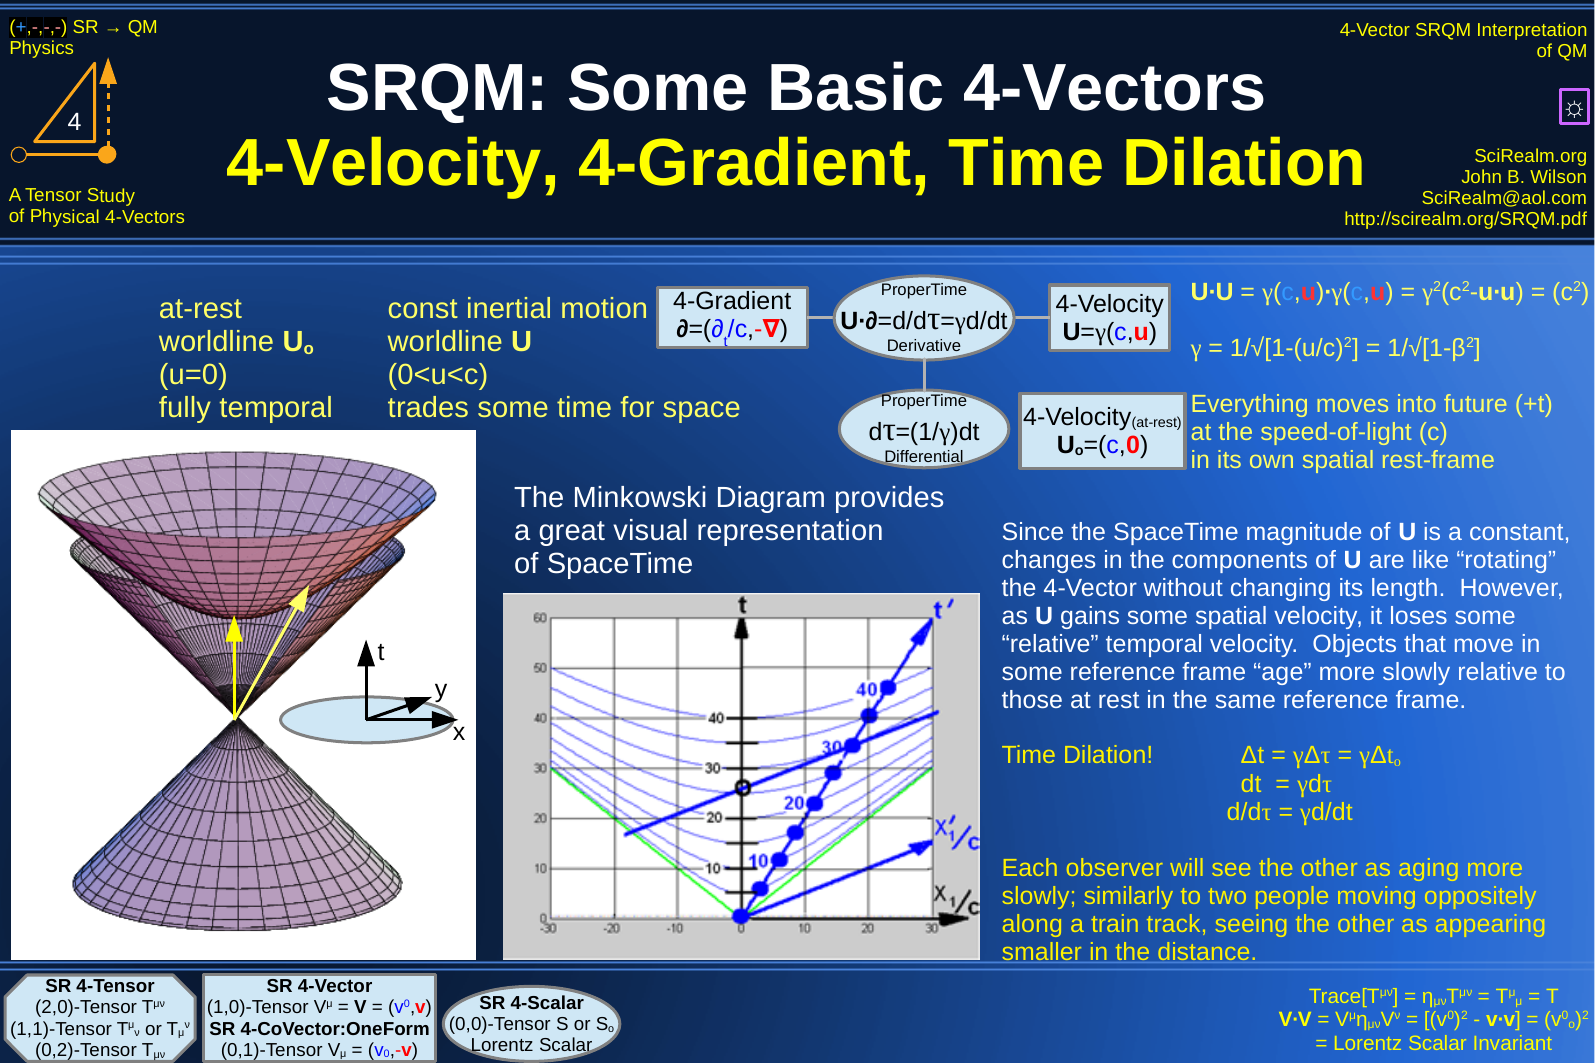

(+,-,-,-) SR → QM
Physics
A Tensor Study
of Physical 4-Vectors
4-Vector SRQM Interpretation
of QM
SciRealm.org
John B. Wilson
SciRealm@aol.com
http://scirealm.org/SRQM.pdf
# SRQM: Some Basic 4-Vectors 4-Velocity, 4-Gradient, Time Dilation
4
☼
U∙U = γ(c,u)∙γ(c,u) = γ2(c2-u∙u) = (c2)
γ = 1/√[1-(u/c)2] = 1/√[1-β2]
Everything moves into future (+t)
at the speed-of-light (c)
in its own spatial rest-frame
ProperTime
U∙∂=d/dτ=γd/dt
Derivative
at-rest
worldline Uo
(u=0)
fully temporal
const inertial motion
worldline U
(0<u<c)
trades some time for space
4-Velocity
U=γ(c,u)
4-Gradient
∂=(∂t/c,-∇)
ProperTime
dτ=(1/γ)dt
Differential
4-Velocity(at-rest)
Uo=(c,0)
The Minkowski Diagram provides
a great visual representation
of SpaceTime
Since the SpaceTime magnitude of U is a constant, changes in the components of U are like “rotating” the 4-Vector without changing its length. However, as U gains some spatial velocity, it loses some “relative” temporal velocity. Objects that move in some reference frame “age” more slowly relative to those at rest in the same reference frame.
Time Dilation!	 Δt = γΔτ = γΔto
			 dt = γdτ
			d/dτ = γd/dt
Each observer will see the other as aging more slowly; similarly to two people moving oppositely along a train track, seeing the other as appearing smaller in the distance.
t
y
x
SR 4-Tensor
(2,0)-Tensor Tμν
(1,1)-Tensor Tμν or Tμν
(0,2)-Tensor Tμν
SR 4-Vector
(1,0)-Tensor Vμ = V = (v0,v)
SR 4-CoVector:OneForm
(0,1)-Tensor Vμ = (v0,-v)
Trace[Tμν] = ημνTμν = Tμμ = T
V∙V = VμημνVν = [(v0)2 - v∙v] = (v0o)2
= Lorentz Scalar Invariant
SR 4-Scalar
(0,0)-Tensor S or So
Lorentz Scalar